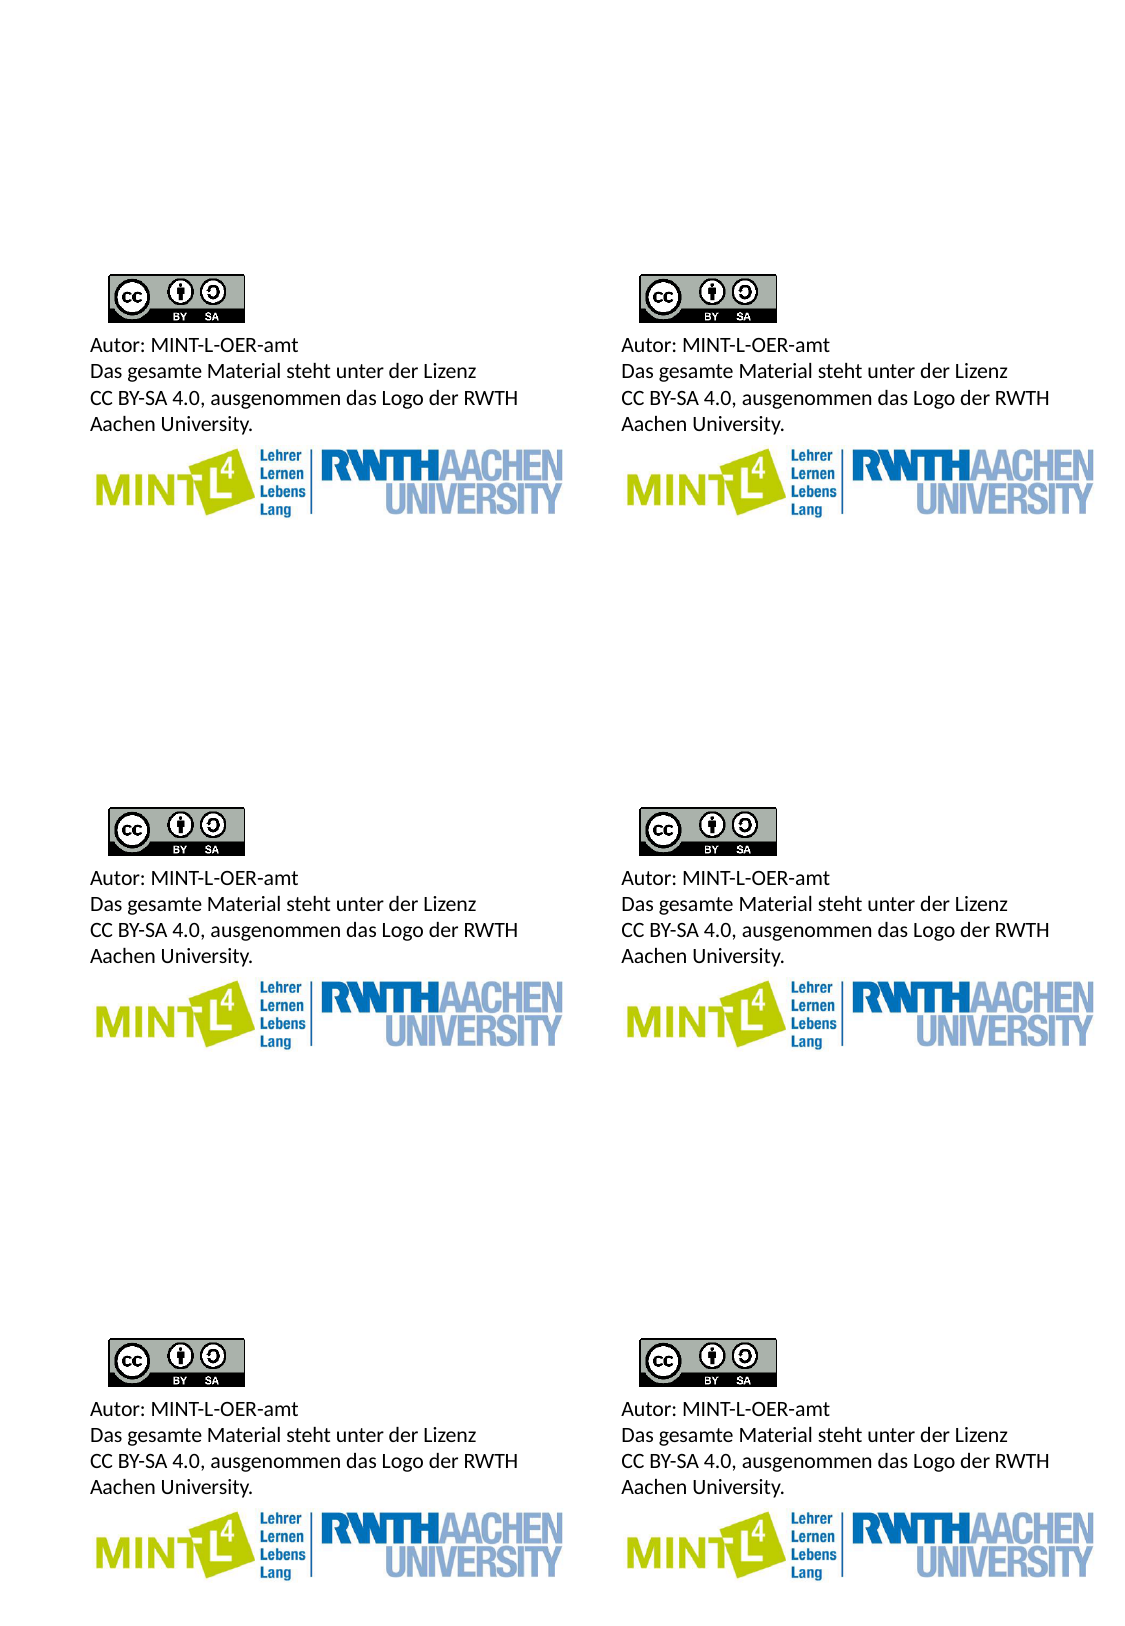

Autor: MINT-L-OER-amt
Das gesamte Material steht unter der Lizenz CC BY-SA 4.0, ausgenommen das Logo der RWTH Aachen University.
Autor: MINT-L-OER-amt
Das gesamte Material steht unter der Lizenz CC BY-SA 4.0, ausgenommen das Logo der RWTH Aachen University.
Autor: MINT-L-OER-amt
Das gesamte Material steht unter der Lizenz CC BY-SA 4.0, ausgenommen das Logo der RWTH Aachen University.
Autor: MINT-L-OER-amt
Das gesamte Material steht unter der Lizenz CC BY-SA 4.0, ausgenommen das Logo der RWTH Aachen University.
Autor: MINT-L-OER-amt
Das gesamte Material steht unter der Lizenz CC BY-SA 4.0, ausgenommen das Logo der RWTH Aachen University.
Autor: MINT-L-OER-amt
Das gesamte Material steht unter der Lizenz CC BY-SA 4.0, ausgenommen das Logo der RWTH Aachen University.